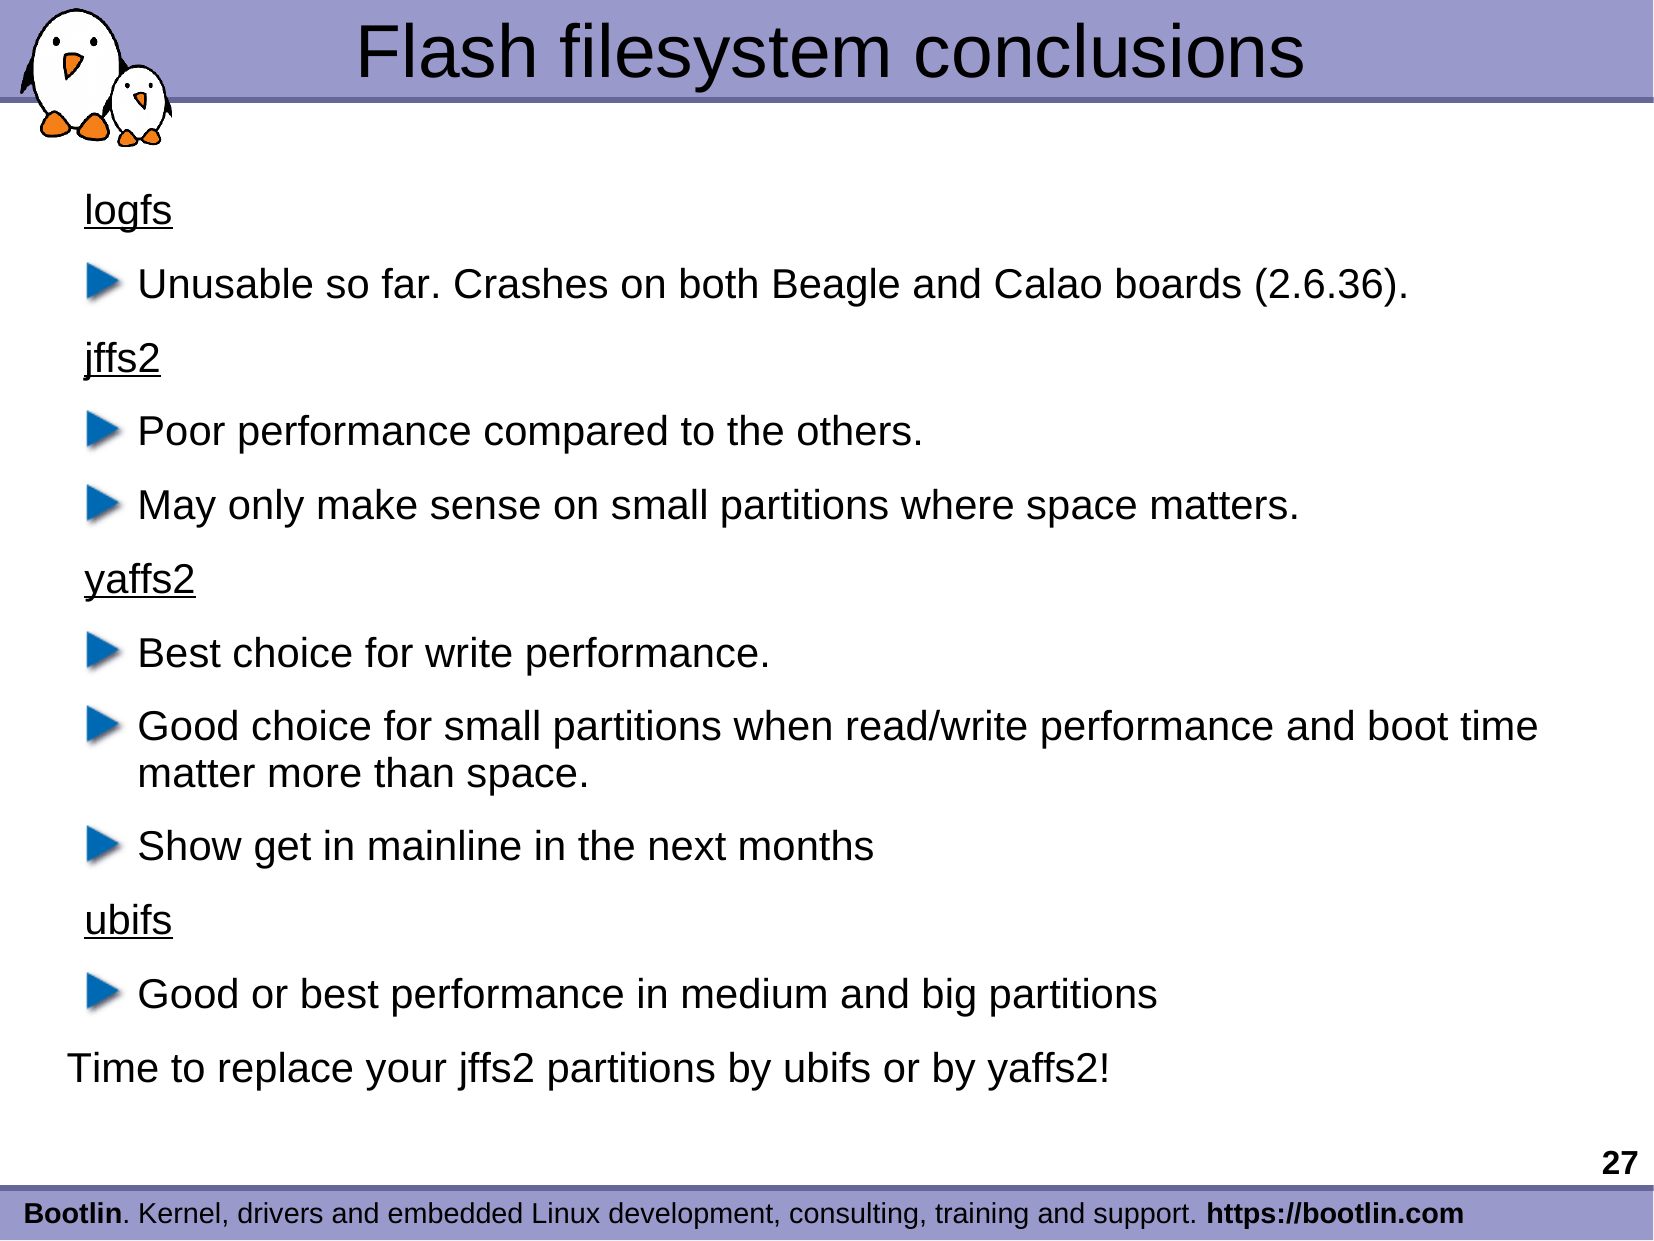

# Flash filesystem conclusions
logfs
Unusable so far. Crashes on both Beagle and Calao boards (2.6.36).
jffs2
Poor performance compared to the others.
May only make sense on small partitions where space matters.
yaffs2
Best choice for write performance.
Good choice for small partitions when read/write performance and boot time matter more than space.
Show get in mainline in the next months
ubifs
Good or best performance in medium and big partitions
Time to replace your jffs2 partitions by ubifs or by yaffs2!